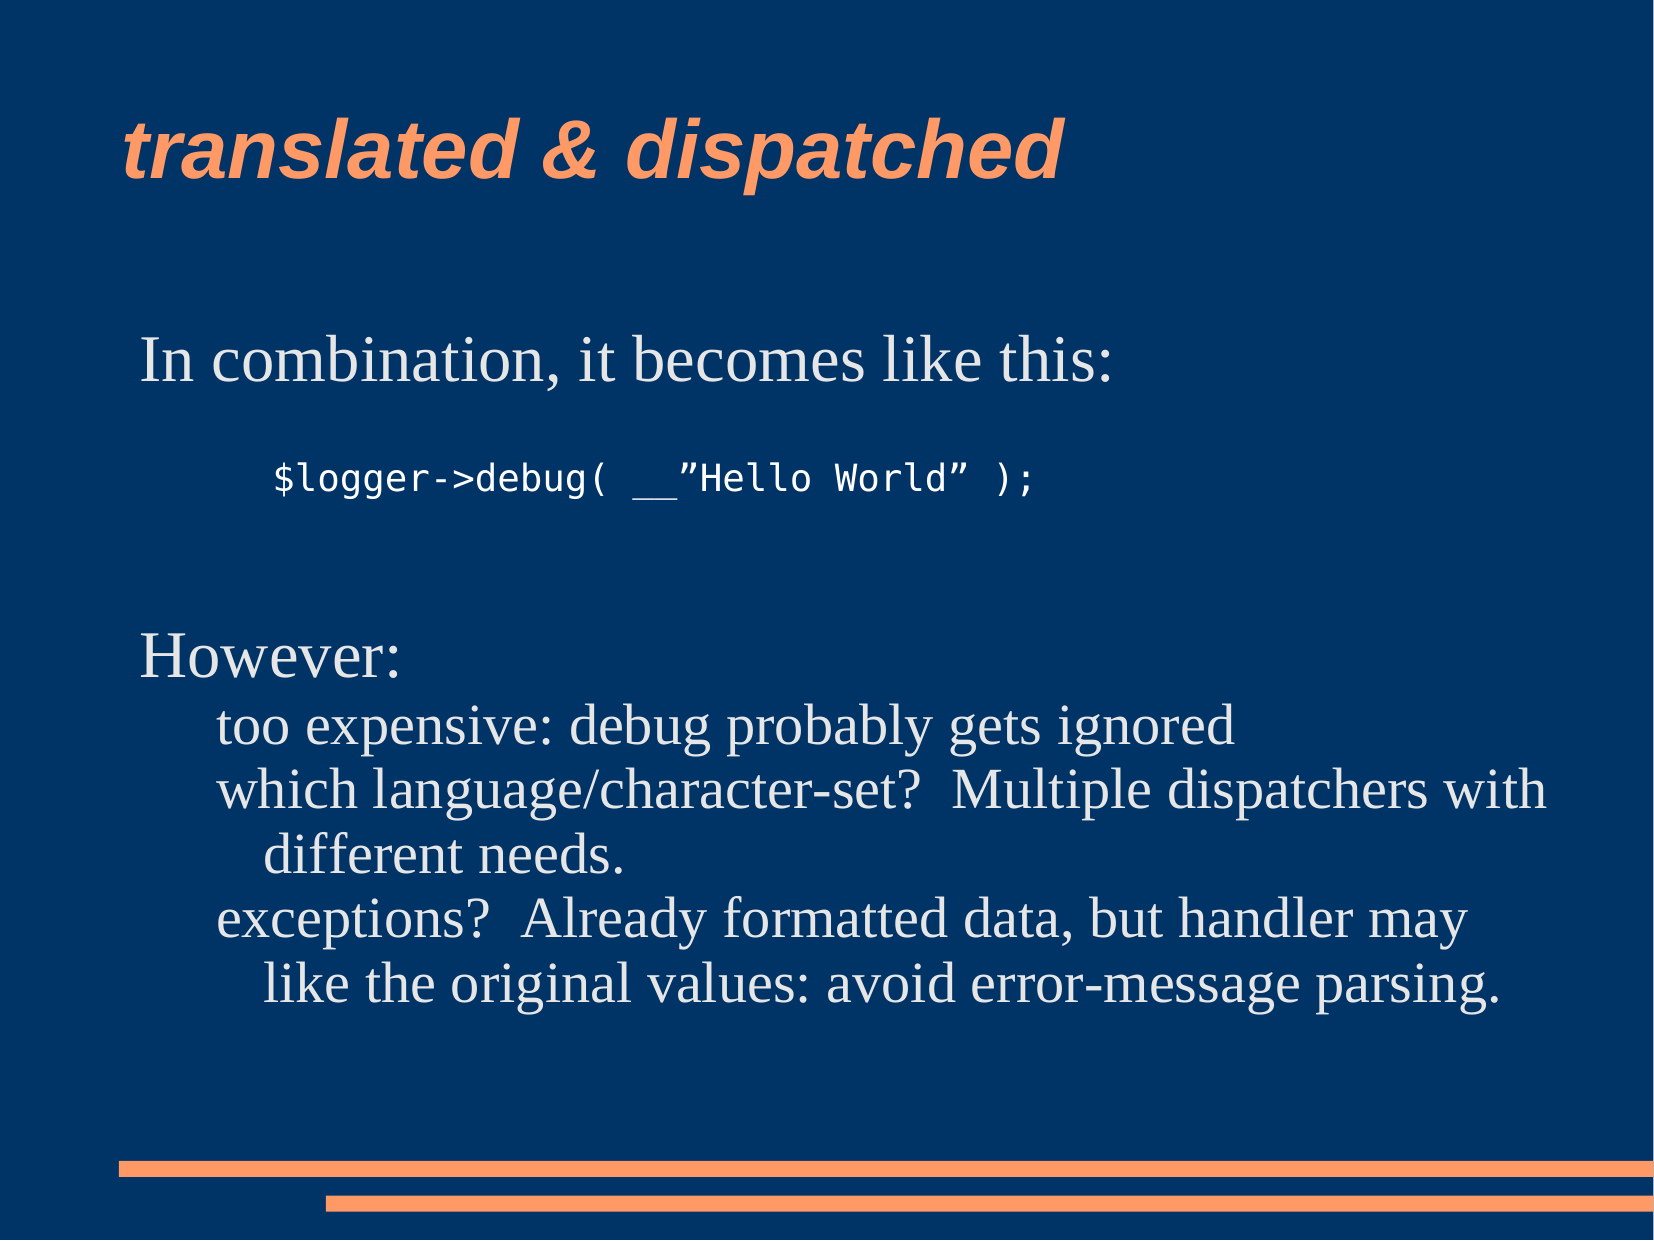

# translated & dispatched
In combination, it becomes like this:
However:
too expensive: debug probably gets ignored
which language/character-set? Multiple dispatchers with different needs.
exceptions? Already formatted data, but handler may like the original values: avoid error-message parsing.
$logger->debug( __”Hello World” );